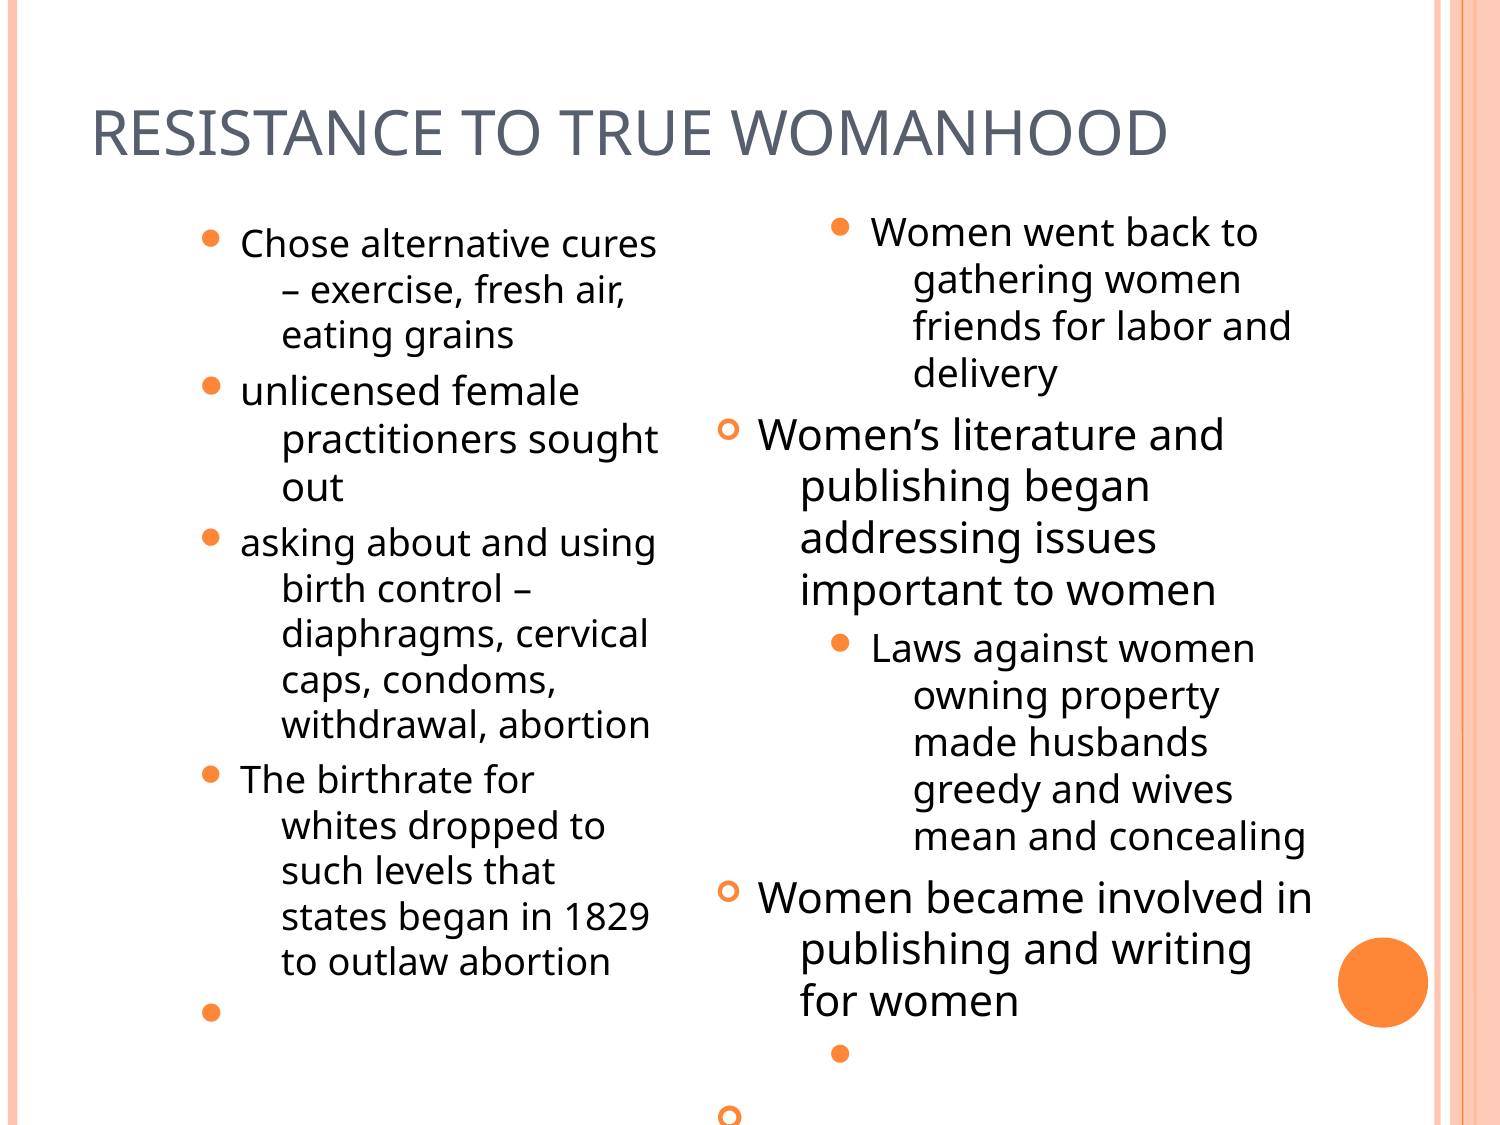

# Resistance to True Womanhood
Women went back to gathering women friends for labor and delivery
Women’s literature and publishing began addressing issues important to women
Laws against women owning property made husbands greedy and wives mean and concealing
Women became involved in publishing and writing for women
Chose alternative cures – exercise, fresh air, eating grains
unlicensed female practitioners sought out
asking about and using birth control – diaphragms, cervical caps, condoms, withdrawal, abortion
The birthrate for whites dropped to such levels that states began in 1829 to outlaw abortion